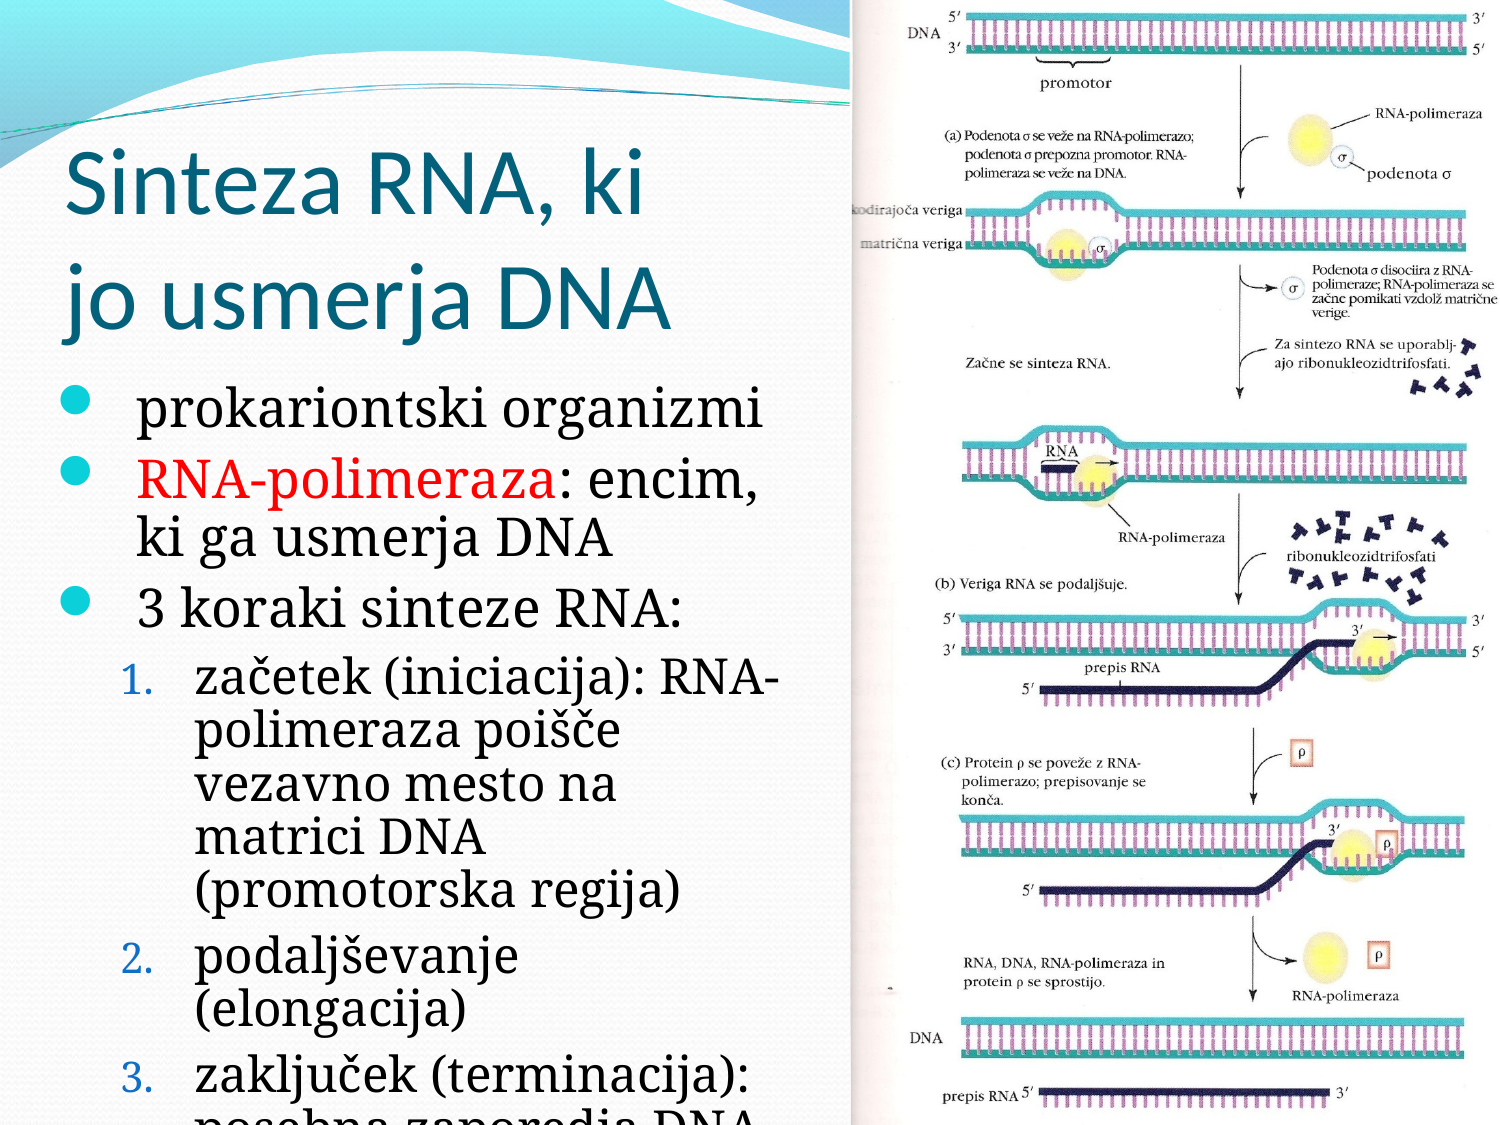

# Sinteza RNA, ki jo usmerja DNA
prokariontski organizmi
RNA-polimeraza: encim, ki ga usmerja DNA
3 koraki sinteze RNA:
začetek (iniciacija): RNA-polimeraza poišče vezavno mesto na matrici DNA (promotorska regija)
podaljševanje (elongacija)
zaključek (terminacija): posebna zaporedja DNA